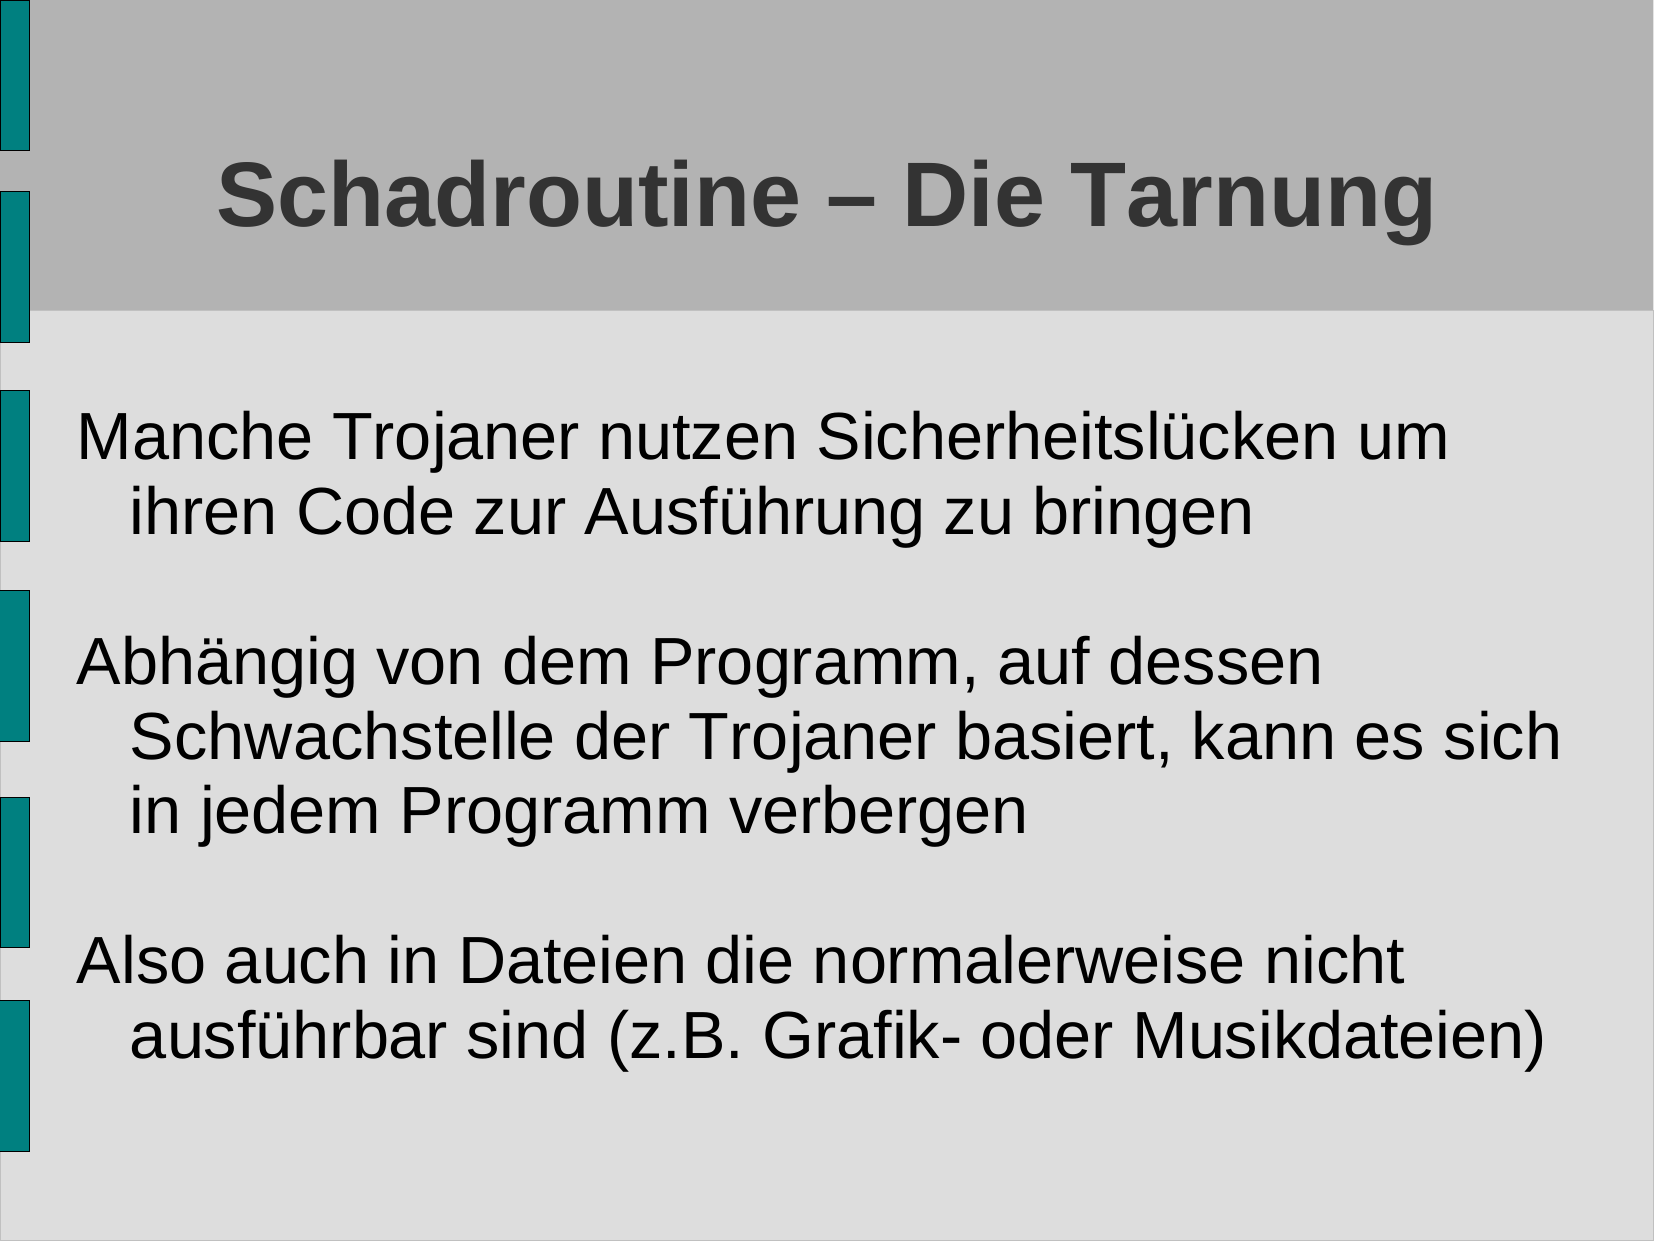

# Schadroutine – Die Tarnung
Manche Trojaner nutzen Sicherheitslücken um ihren Code zur Ausführung zu bringen
Abhängig von dem Programm, auf dessen Schwachstelle der Trojaner basiert, kann es sich in jedem Programm verbergen
Also auch in Dateien die normalerweise nicht ausführbar sind (z.B. Grafik- oder Musikdateien)